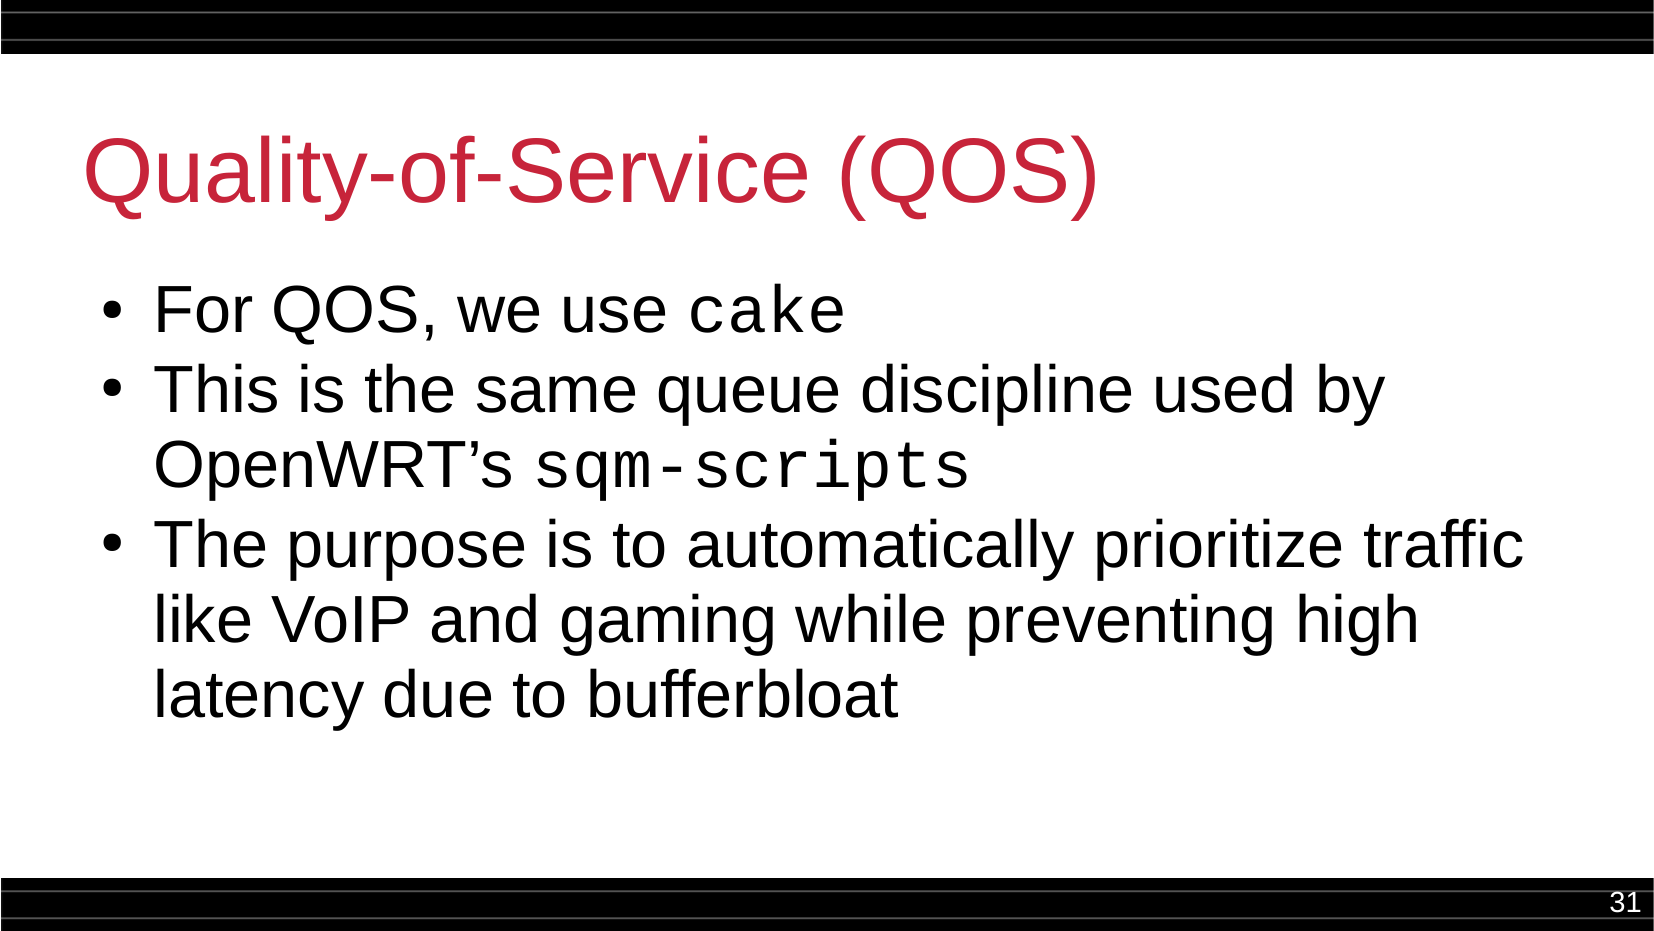

# Quality-of-Service (QOS)
For QOS, we use cake
This is the same queue discipline used by OpenWRT’s sqm-scripts
The purpose is to automatically prioritize traffic like VoIP and gaming while preventing high latency due to bufferbloat